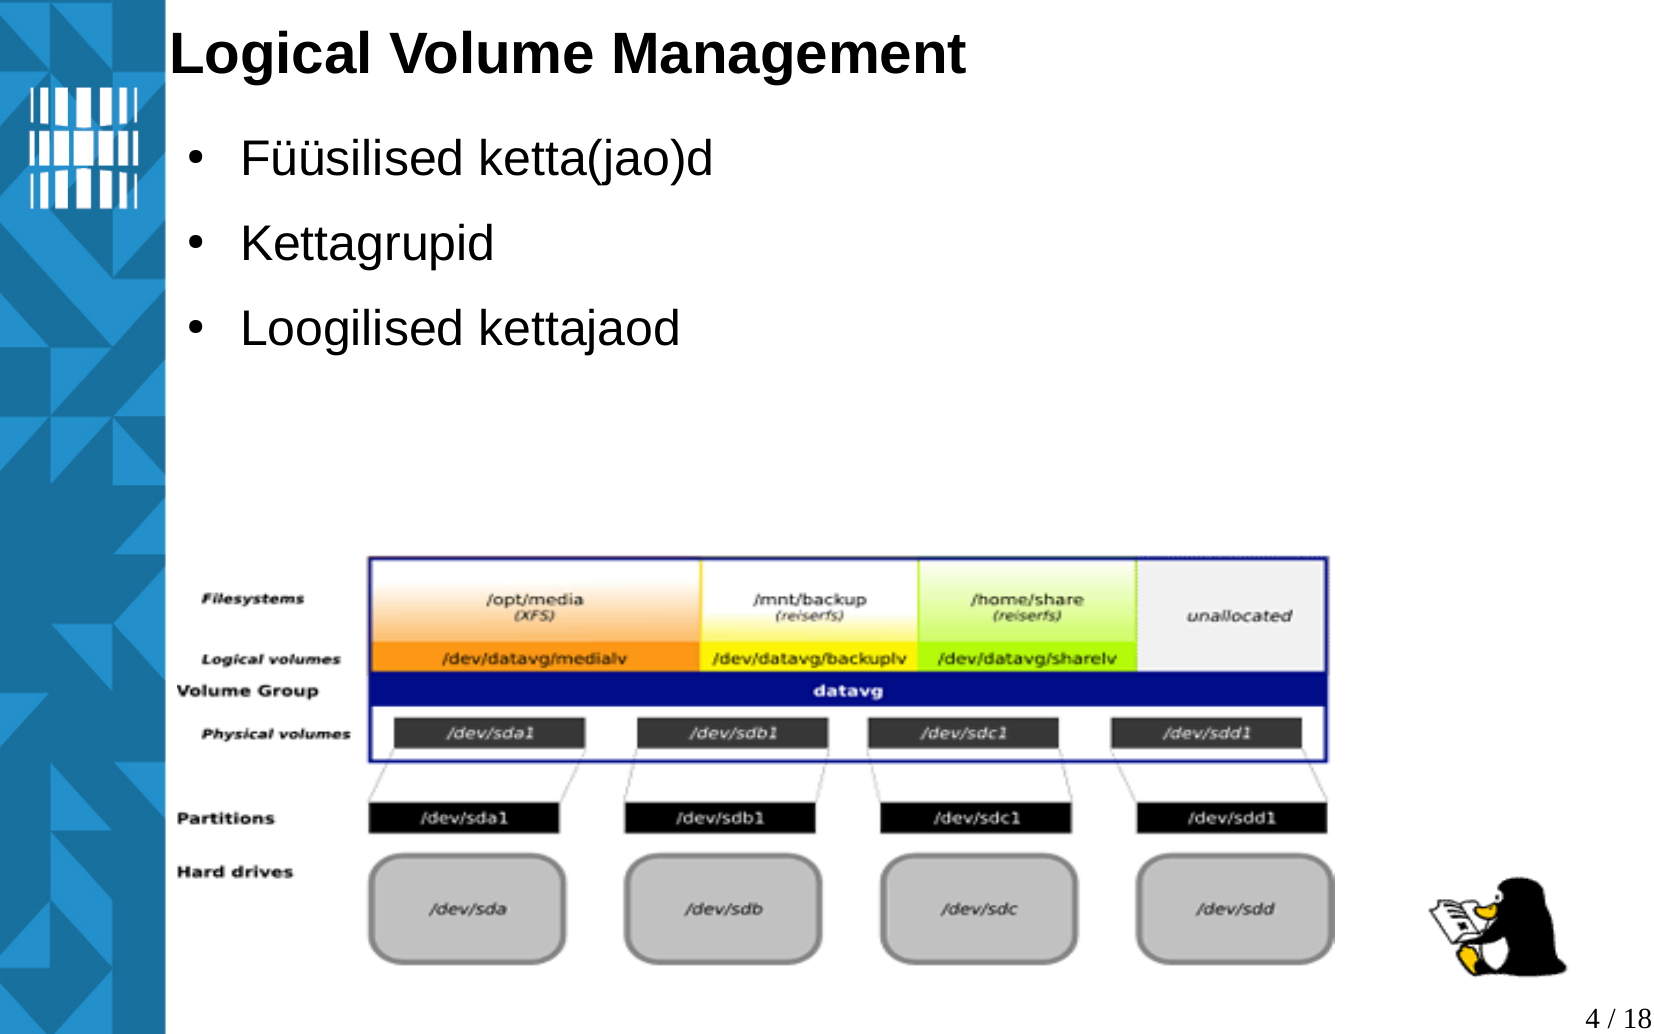

# Logical Volume Management
Füüsilised ketta(jao)d
Kettagrupid
Loogilised kettajaod